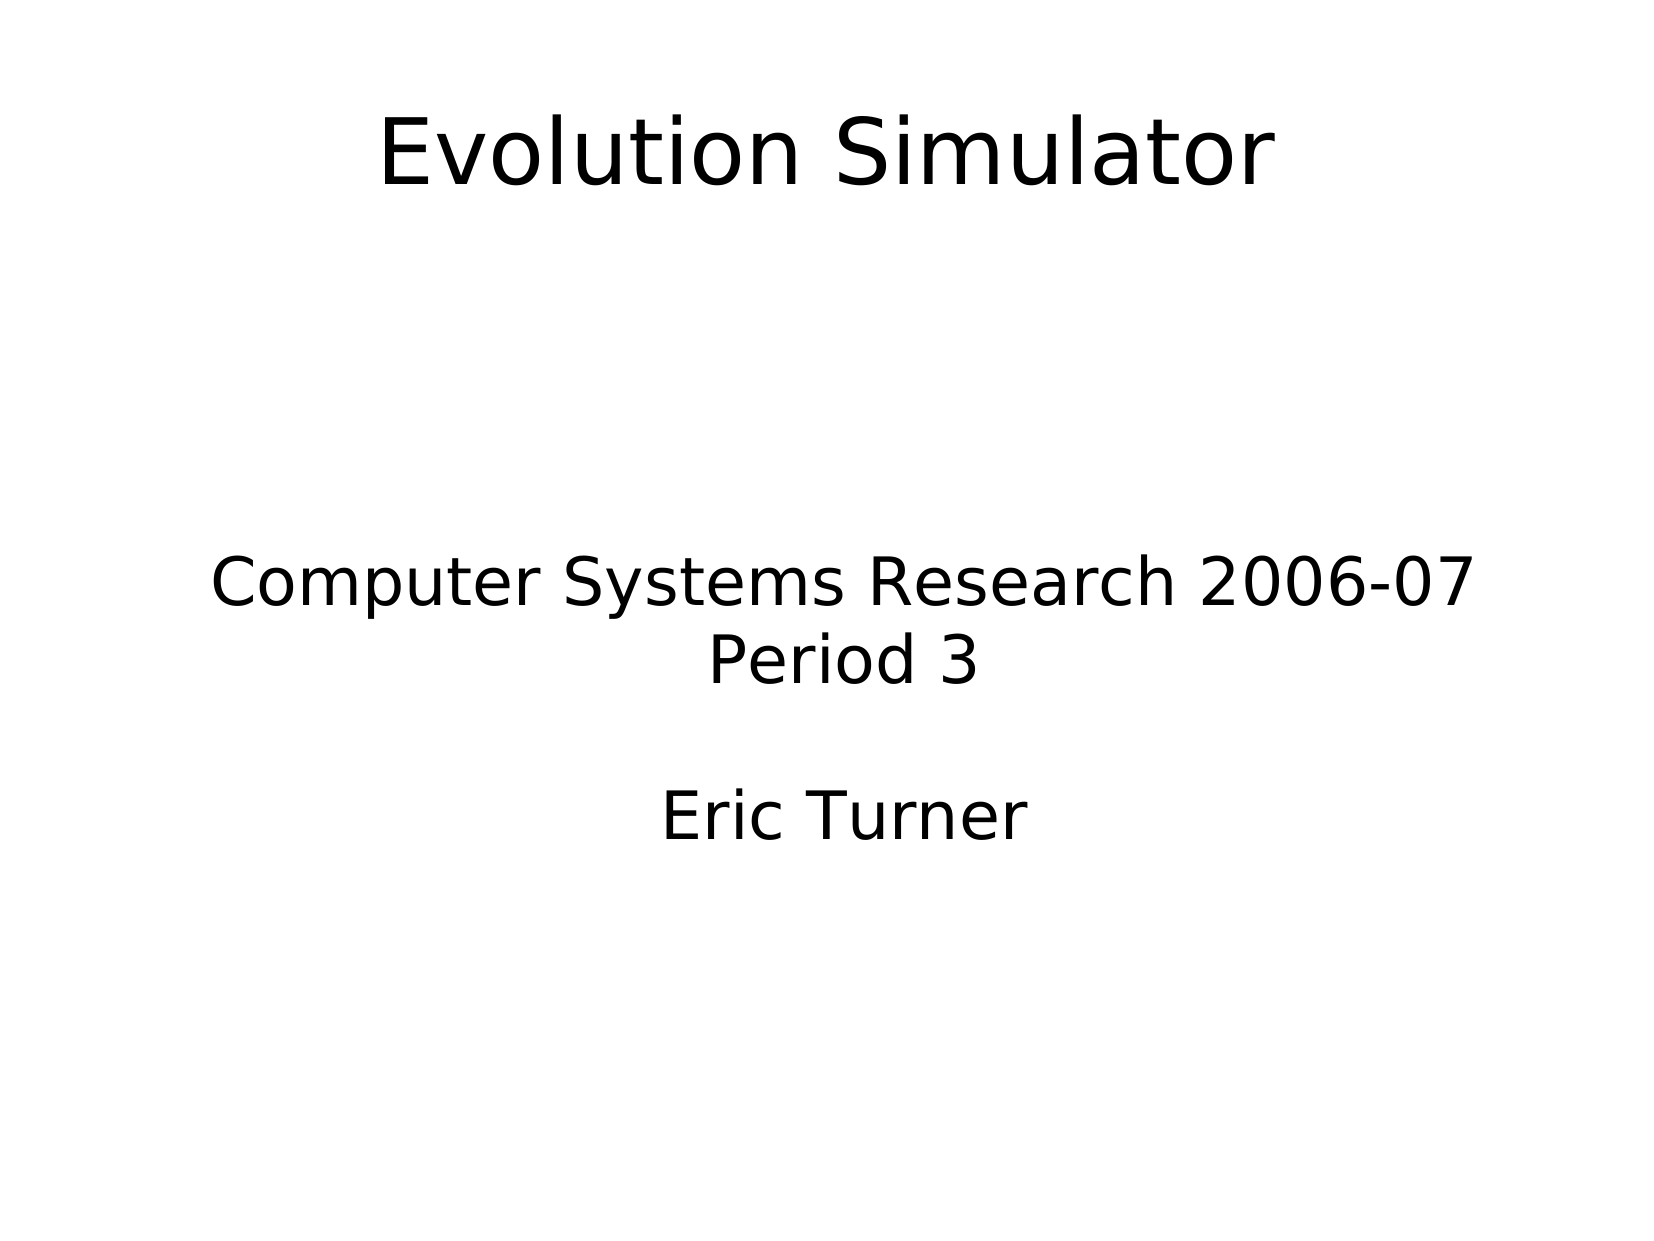

# Evolution Simulator
Computer Systems Research 2006-07
Period 3
Eric Turner